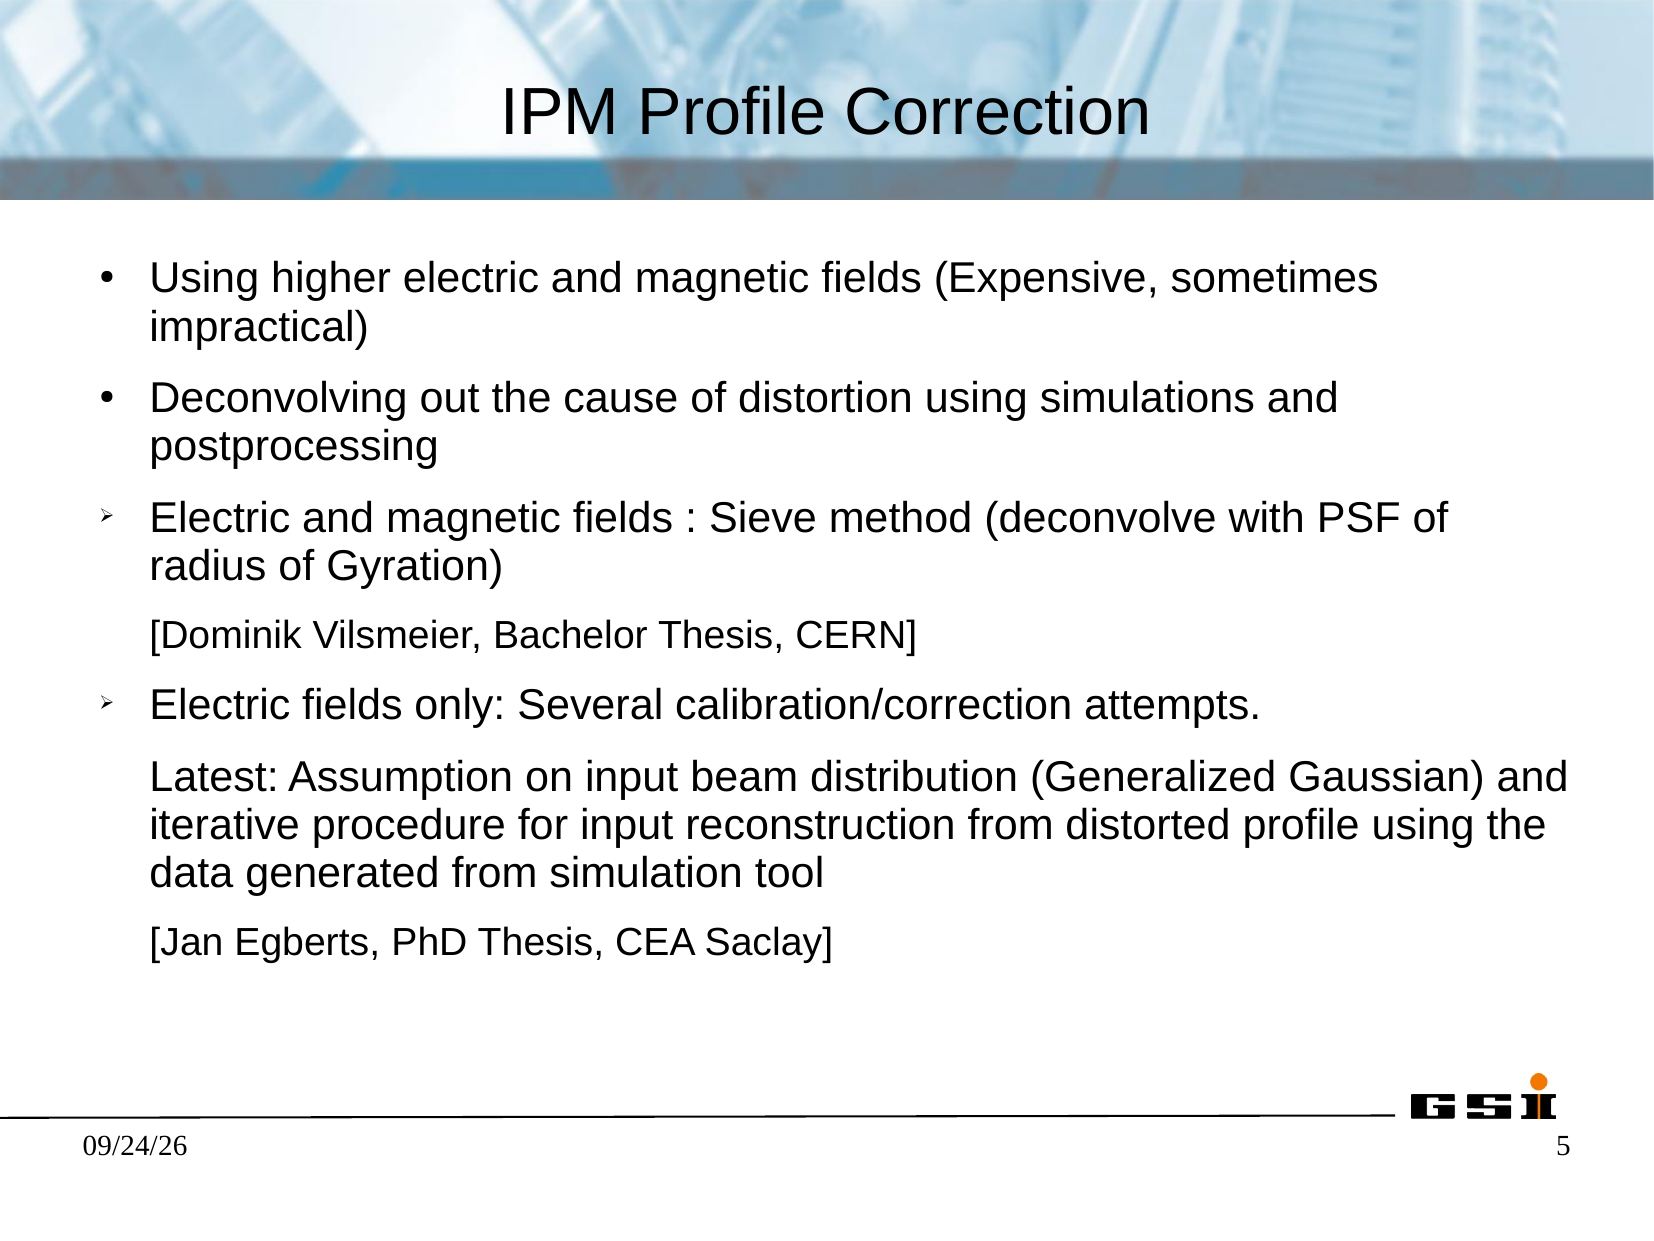

# IPM Profile Correction
Using higher electric and magnetic fields (Expensive, sometimes impractical)
Deconvolving out the cause of distortion using simulations and postprocessing
Electric and magnetic fields : Sieve method (deconvolve with PSF of radius of Gyration)
[Dominik Vilsmeier, Bachelor Thesis, CERN]
Electric fields only: Several calibration/correction attempts.
Latest: Assumption on input beam distribution (Generalized Gaussian) and iterative procedure for input reconstruction from distorted profile using the data generated from simulation tool
[Jan Egberts, PhD Thesis, CEA Saclay]
5